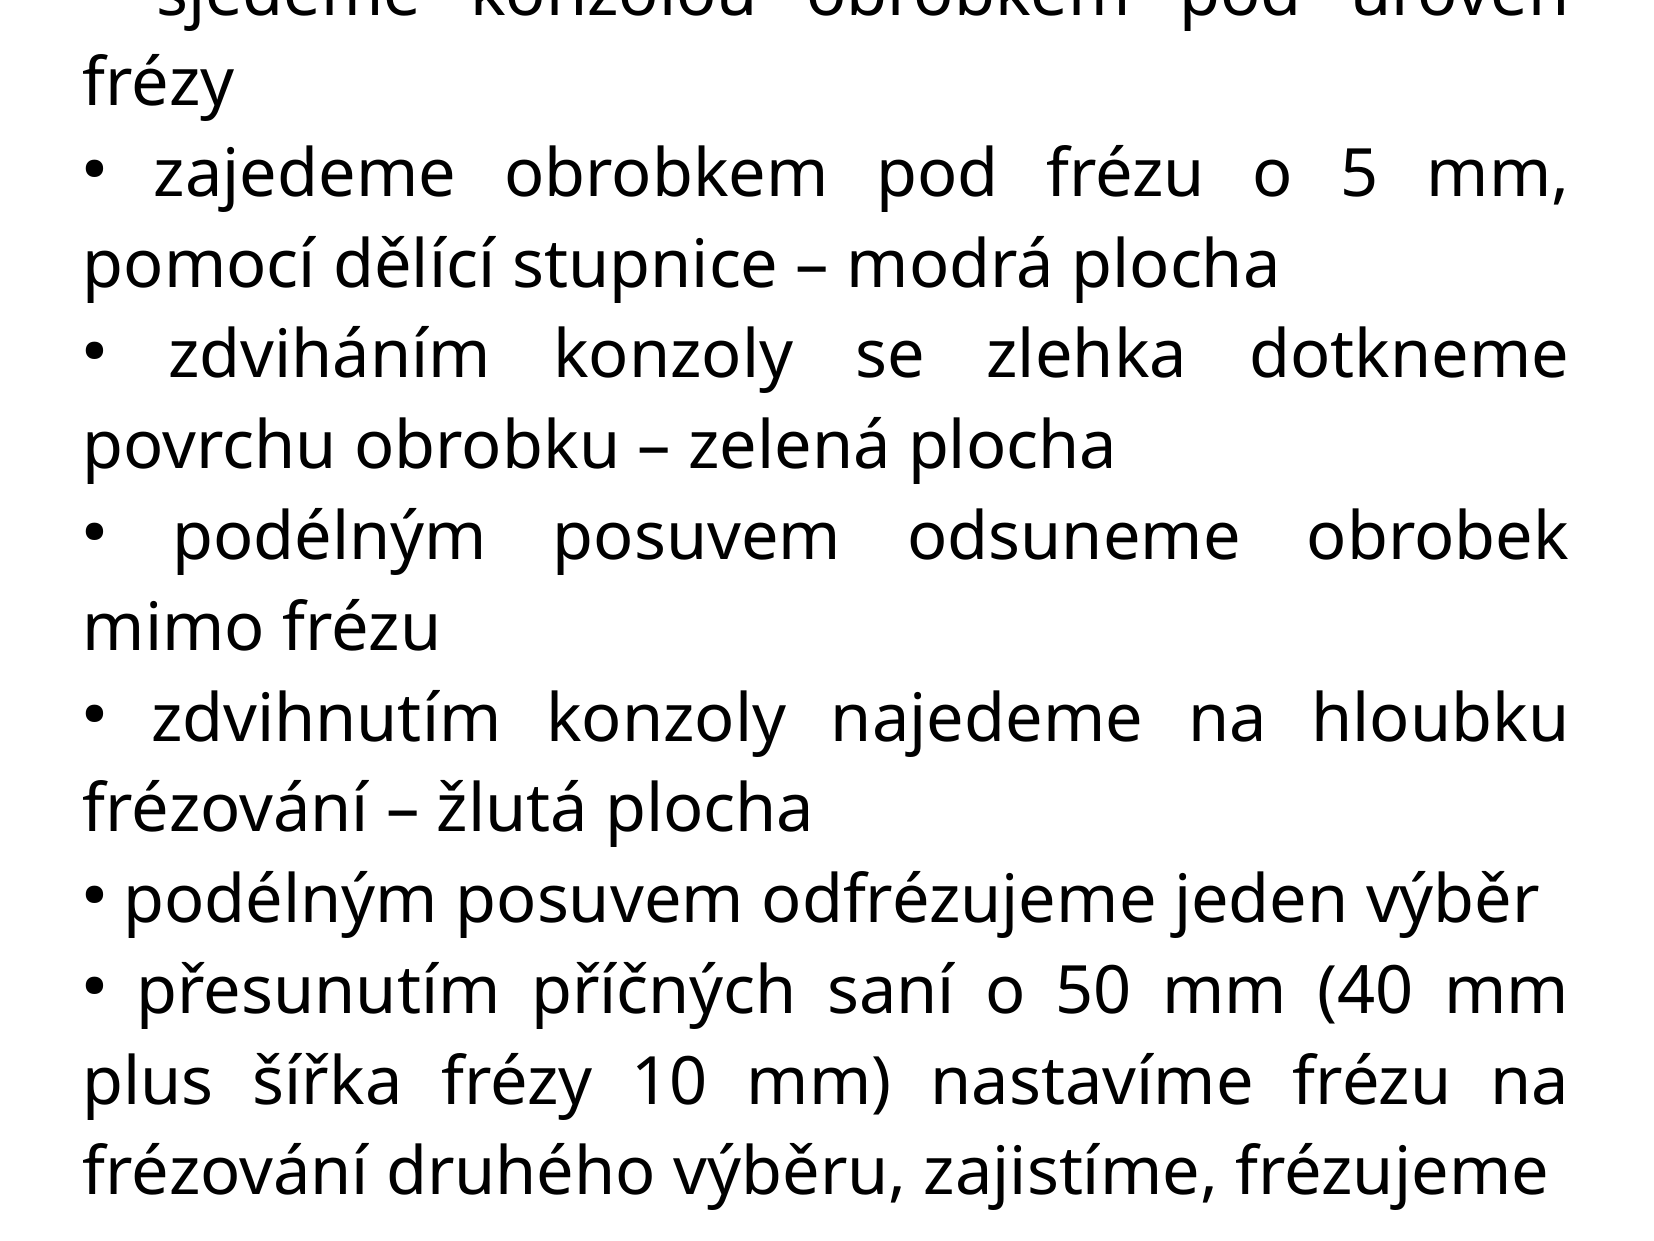

# sjedeme konzolou obrobkem pod úroveň frézy
 zajedeme obrobkem pod frézu o 5 mm, pomocí dělící stupnice – modrá plocha
 zdviháním konzoly se zlehka dotkneme povrchu obrobku – zelená plocha
 podélným posuvem odsuneme obrobek mimo frézu
 zdvihnutím konzoly najedeme na hloubku frézování – žlutá plocha
 podélným posuvem odfrézujeme jeden výběr
 přesunutím příčných saní o 50 mm (40 mm plus šířka frézy 10 mm) nastavíme frézu na frézování druhého výběru, zajistíme, frézujeme